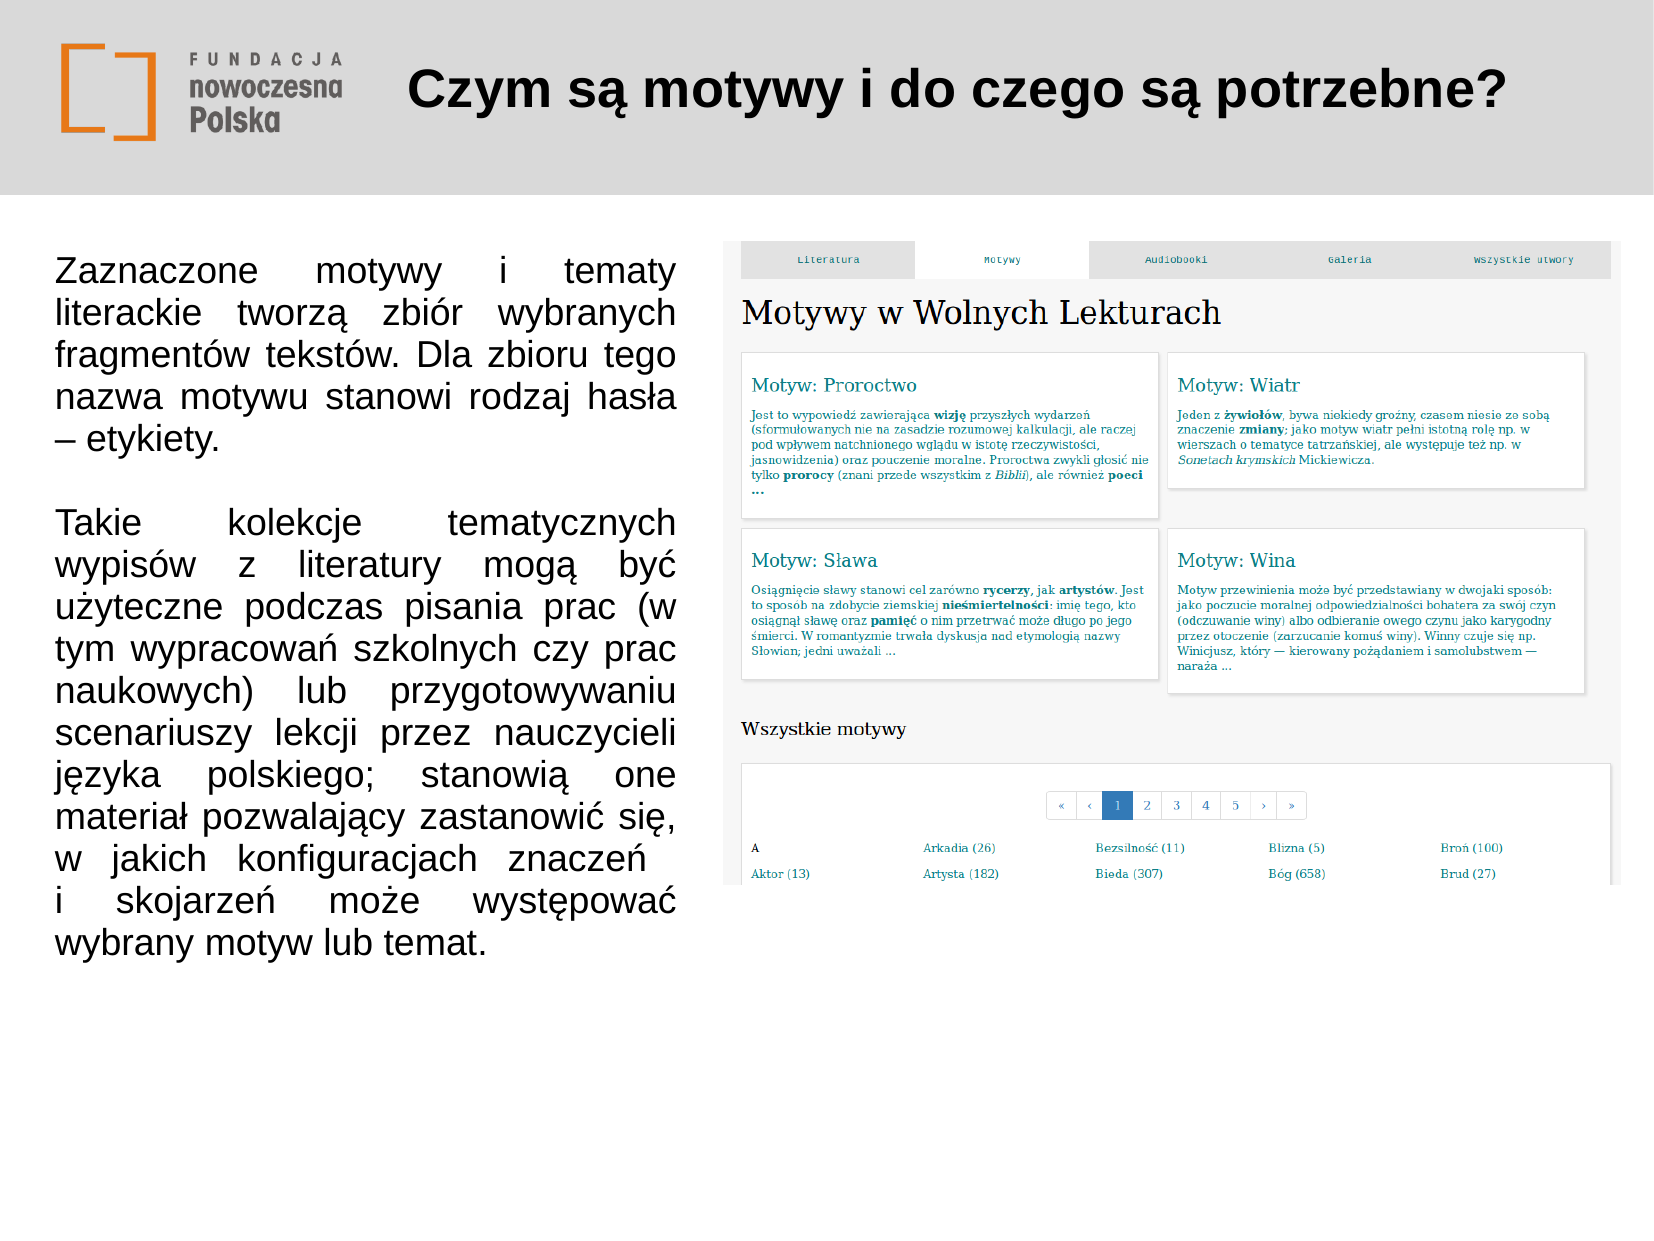

Czym są motywy i do czego są potrzebne?
Zaznaczone motywy i tematy literackie tworzą zbiór wybranych fragmentów tekstów. Dla zbioru tego nazwa motywu stanowi rodzaj hasła – etykiety.
Takie kolekcje tematycznych wypisów z literatury mogą być użyteczne podczas pisania prac (w tym wypracowań szkolnych czy prac naukowych) lub przygotowywaniu scenariuszy lekcji przez nauczycieli języka polskiego; stanowią one materiał pozwalający zastanowić się, w jakich konfiguracjach znaczeń
i skojarzeń może występować wybrany motyw lub temat.